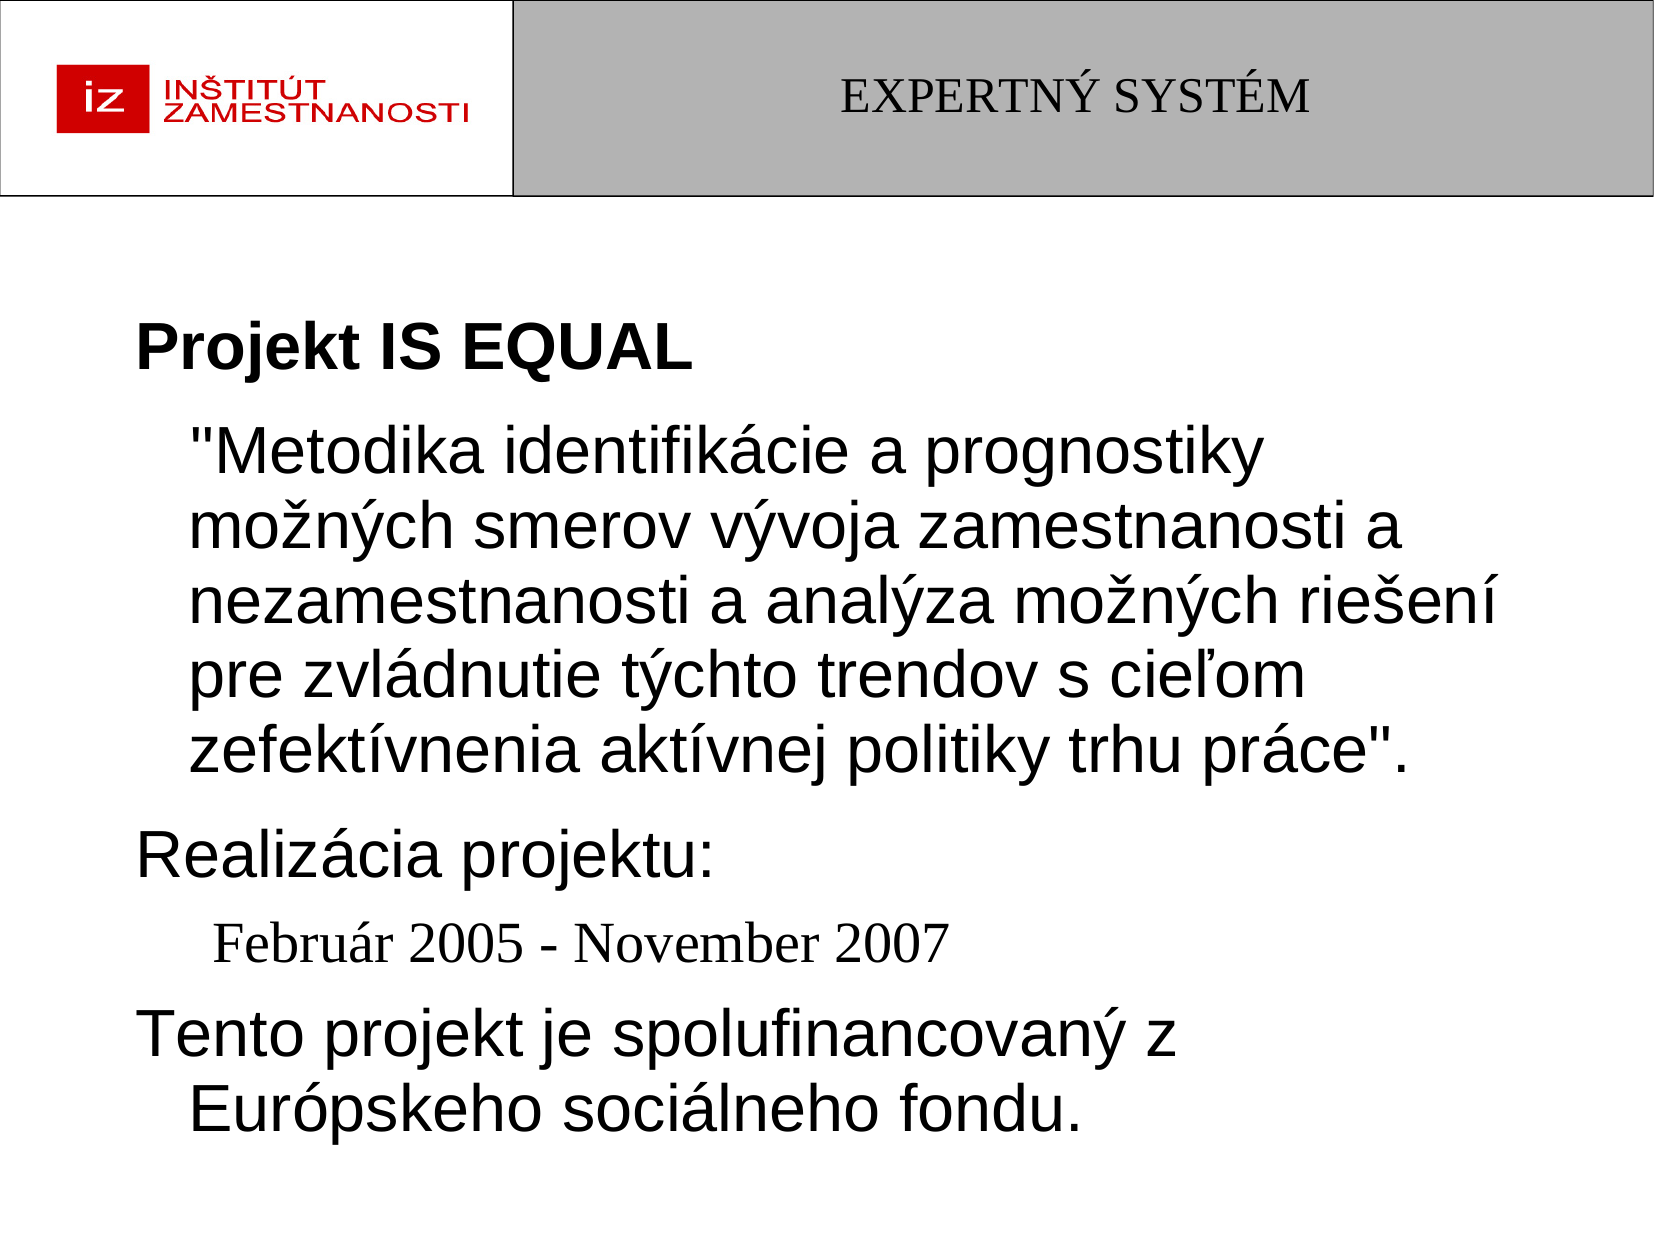

EXPERTNÝ SYSTÉM
# Projekt IS EQUAL
 "Metodika identifikácie a prognostiky 	možných smerov vývoja zamestnanosti a nezamestnanosti a analýza možných riešení pre zvládnutie týchto trendov s cieľom zefektívnenia aktívnej politiky trhu práce".
Realizácia projektu:
Február 2005 - November 2007
Tento projekt je spolufinancovaný z Európskeho sociálneho fondu.